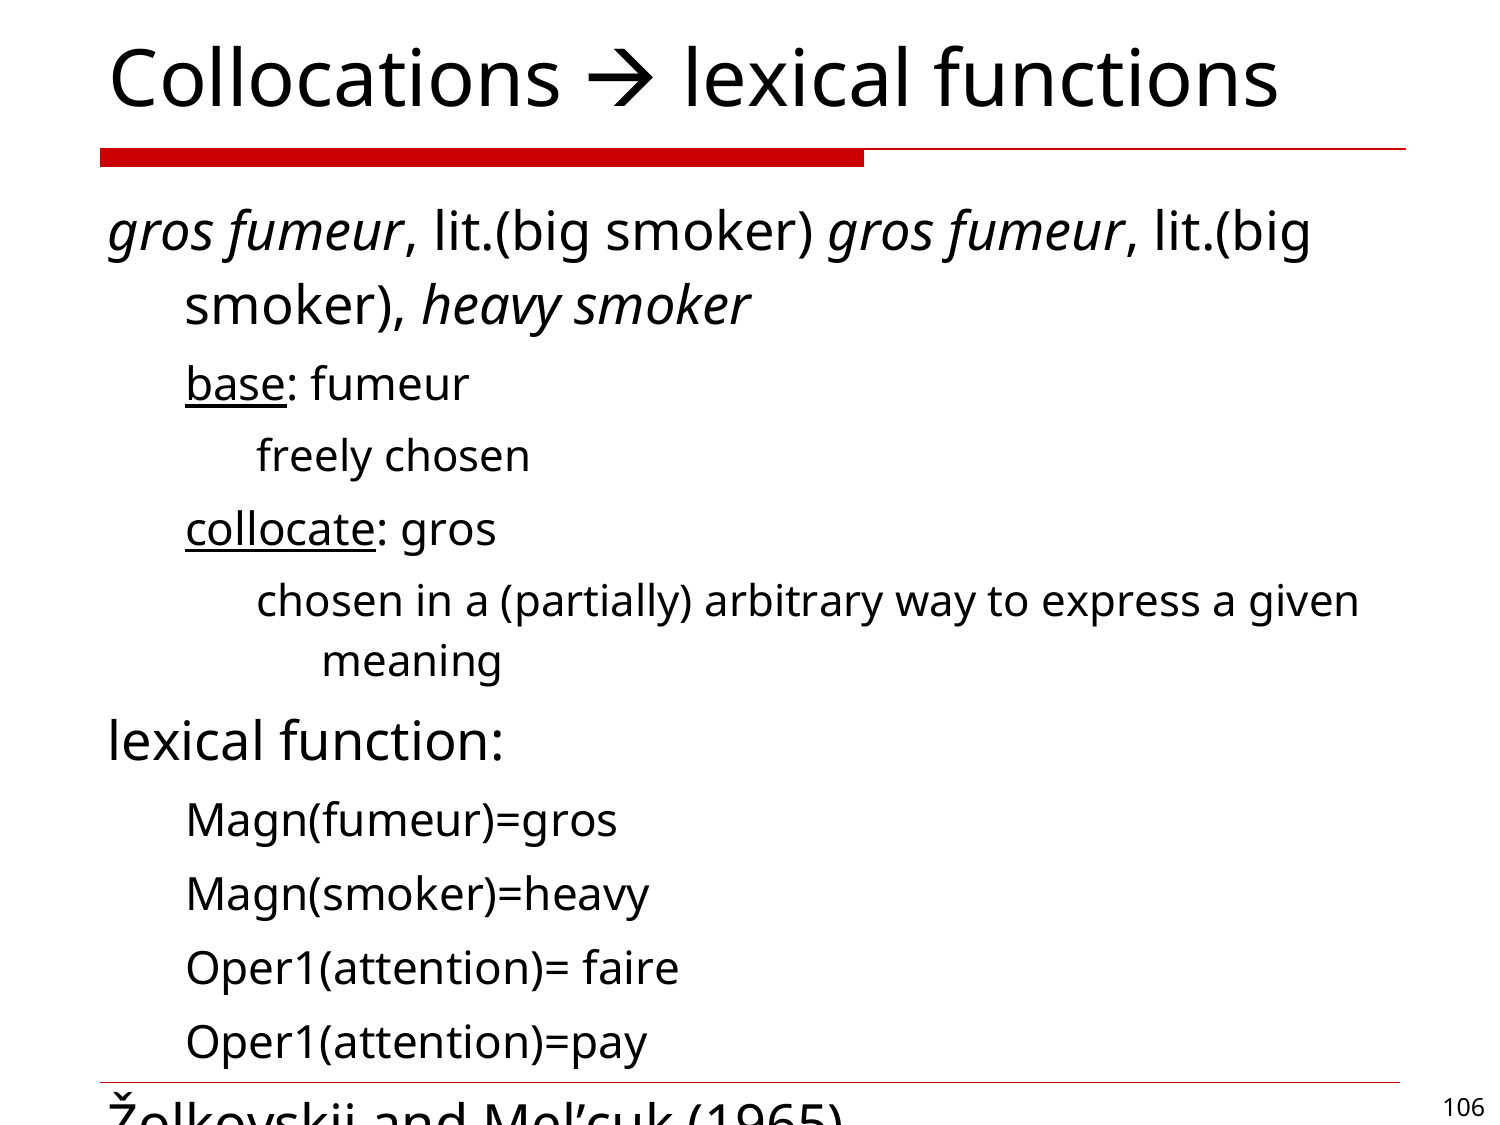

# Collocations  lexical functions
gros fumeur, lit.(big smoker) gros fumeur, lit.(big smoker), heavy smoker
base: fumeur
freely chosen
collocate: gros
chosen in a (partially) arbitrary way to express a given meaning
lexical function:
Magn(fumeur)=gros
Magn(smoker)=heavy
Oper1(attention)= faire
Oper1(attention)=pay
Žolkovskij and Mel’cuk (1965)
106